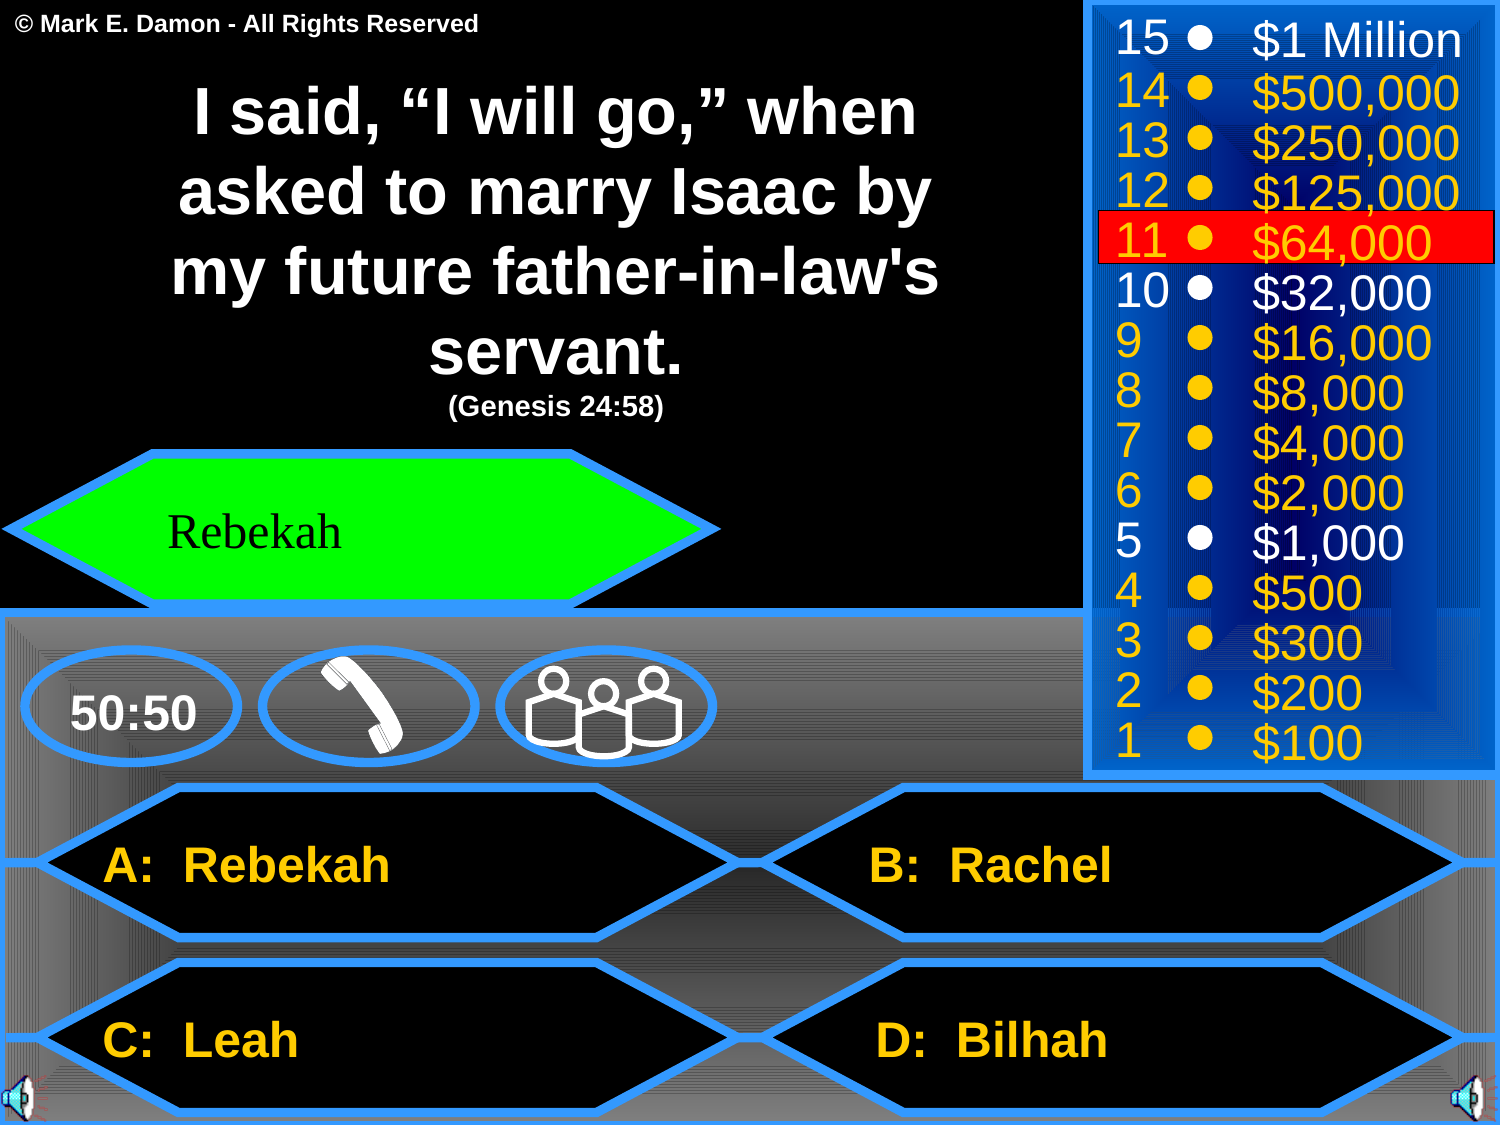

$1 Million
15
14
$500,000
I said, “I will go,” when asked to marry Isaac by my future father-in-law's servant.
(Genesis 24:58)
13
$250,000
12
$125,000
11
$64,000
10
$32,000
9
$16,000
8
$8,000
7
$4,000
6
$2,000
Rebekah
5
$1,000
4
$500
3
$300
2
$200
50:50
1
$100
B: Rachel
A: Rebekah
C: Leah
D: Bilhah